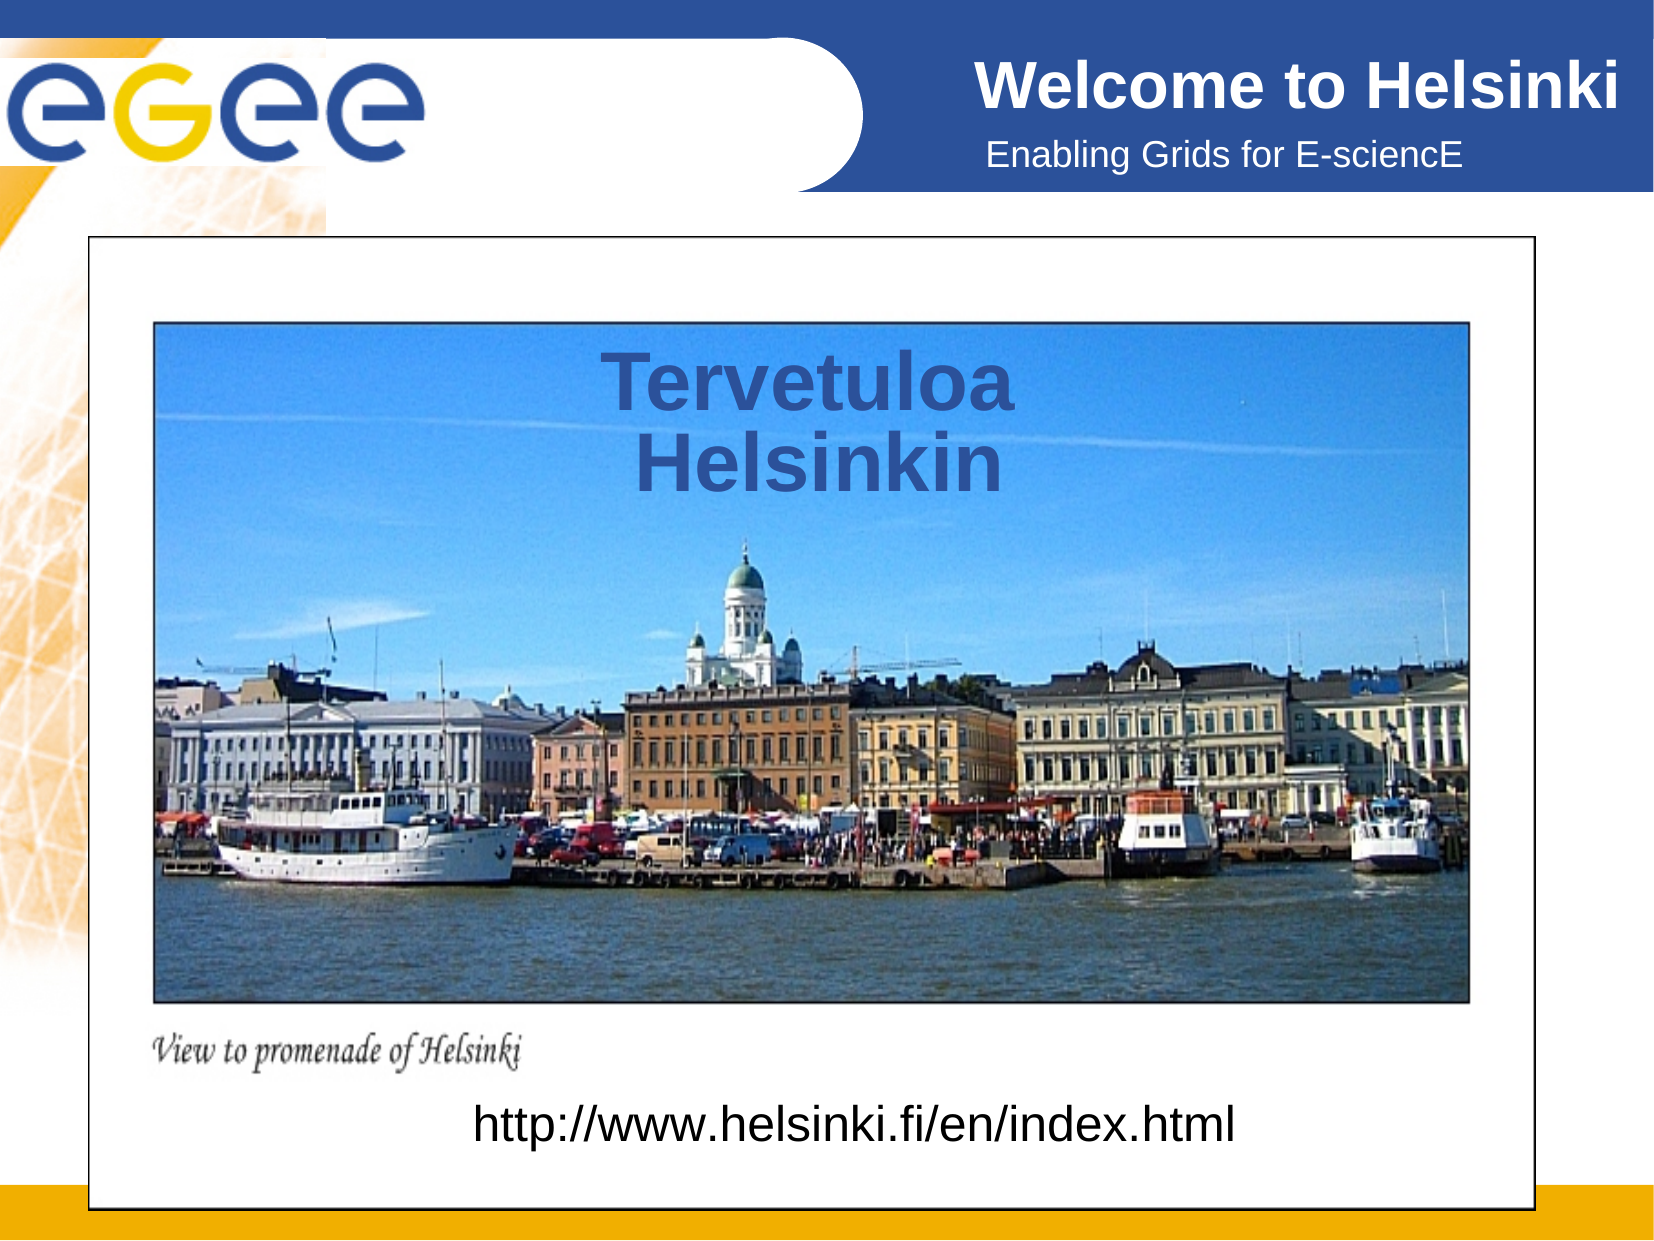

# Welcome to Helsinki
Tervetuloa Helsinkin
http://www.helsinki.fi/en/index.html